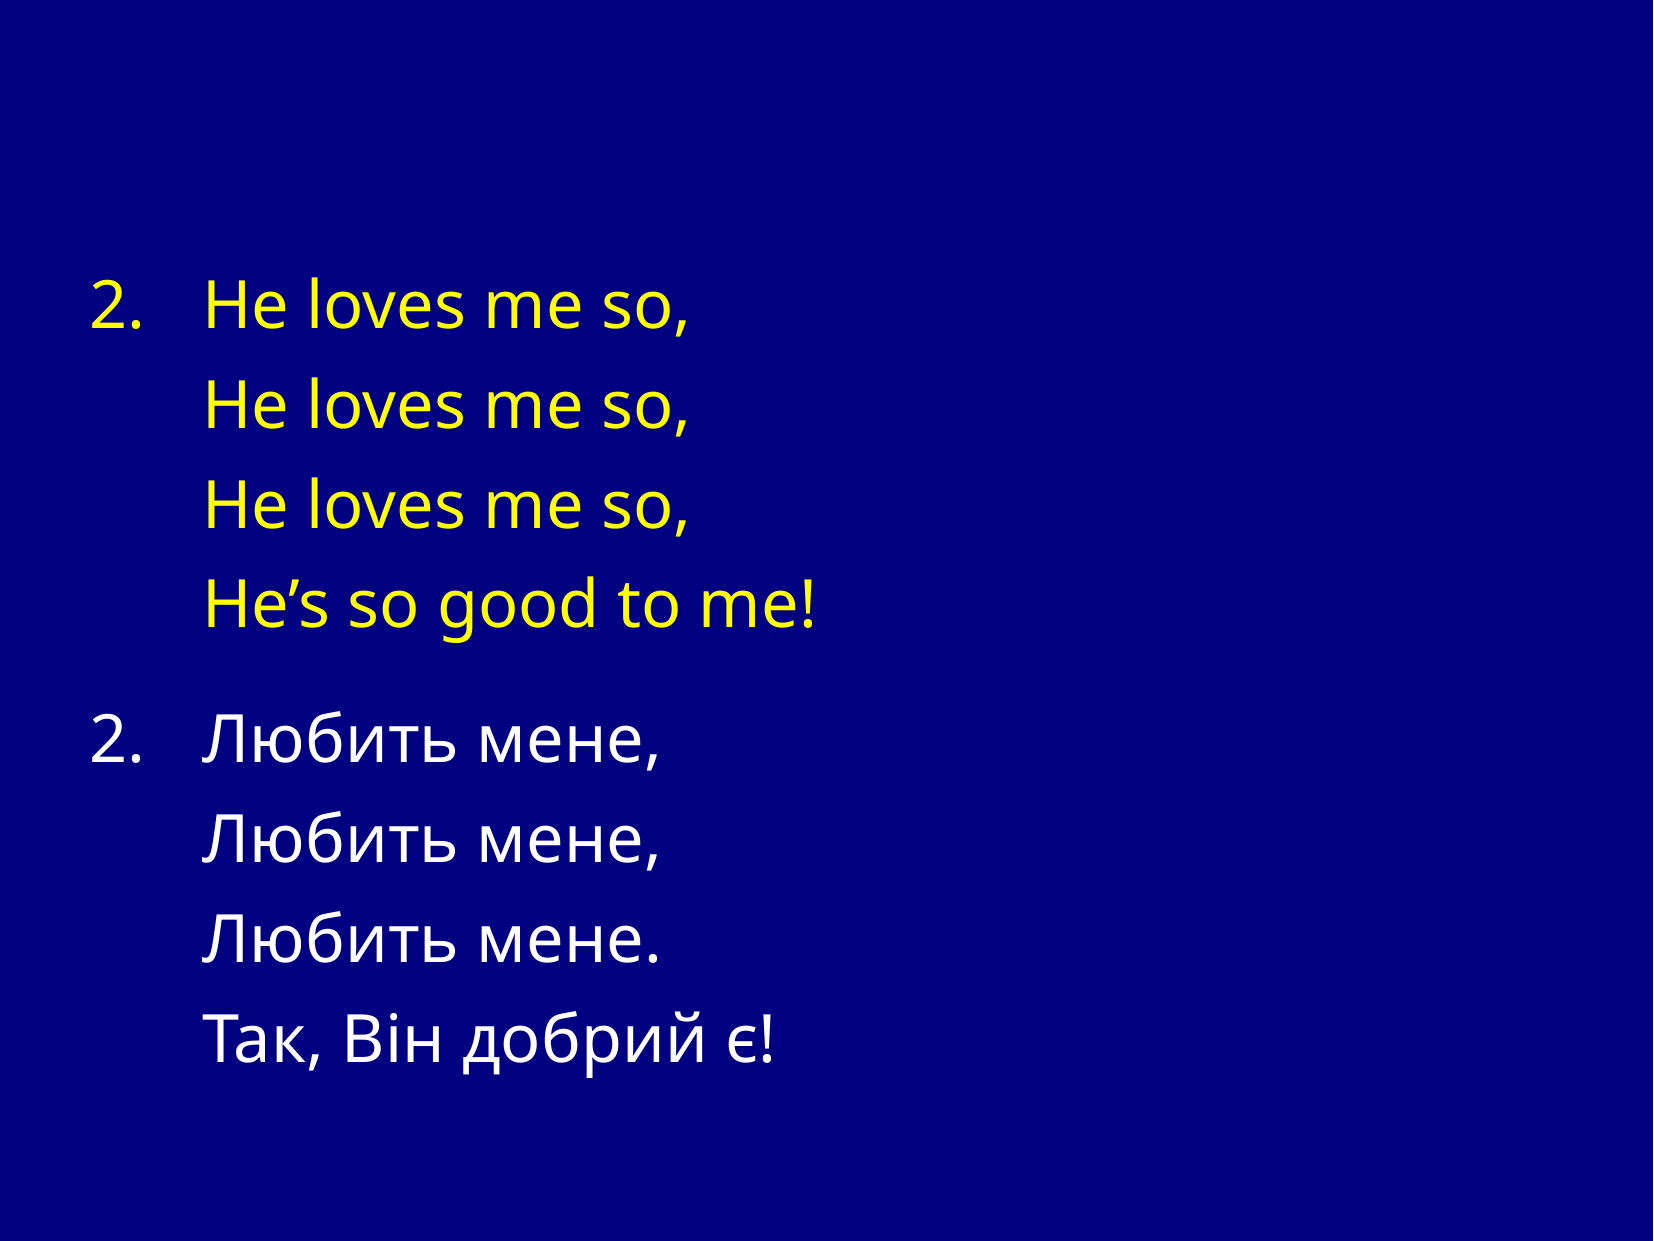

2.	He loves me so,
	He loves me so,
	He loves me so,
	He’s so good to me!
2.	Любить мене,
	Любить мене,
	Любить мене.
	Так, Він добрий є!